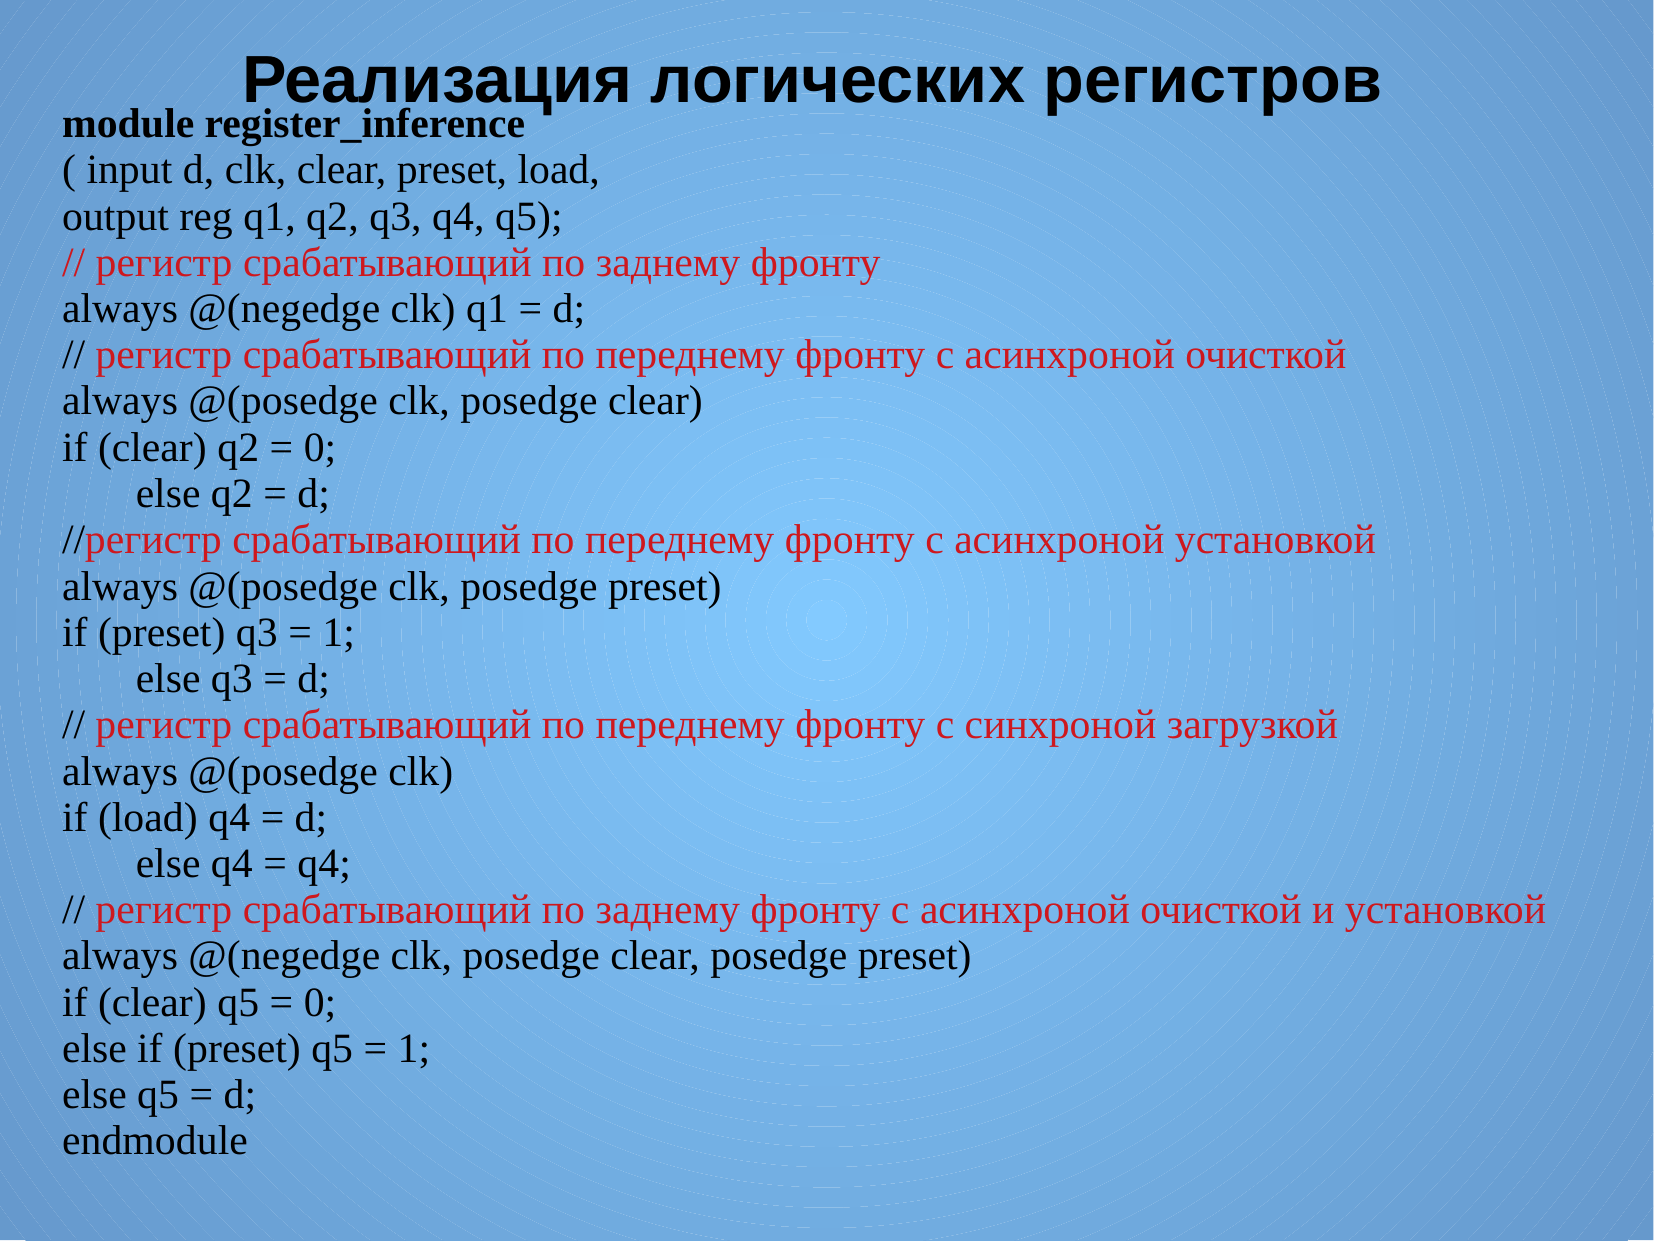

Реализация логических регистров
module register_inference
( input d, clk, clear, preset, load,
output reg q1, q2, q3, q4, q5);
// регистр срабатывающий по заднему фронту
always @(negedge clk) q1 = d;
// регистр срабатывающий по переднему фронту с асинхроной очисткой
always @(posedge clk, posedge clear)
if (clear) q2 = 0;
	else q2 = d;
//регистр срабатывающий по переднему фронту с асинхроной установкой
always @(posedge clk, posedge preset)
if (preset) q3 = 1;
	else q3 = d;
// регистр срабатывающий по переднему фронту с синхроной загрузкой
always @(posedge clk)
if (load) q4 = d;
	else q4 = q4;
// регистр срабатывающий по заднему фронту с асинхроной очисткой и установкой
always @(negedge clk, posedge clear, posedge preset)
if (clear) q5 = 0;
else if (preset) q5 = 1;
else q5 = d;
endmodule